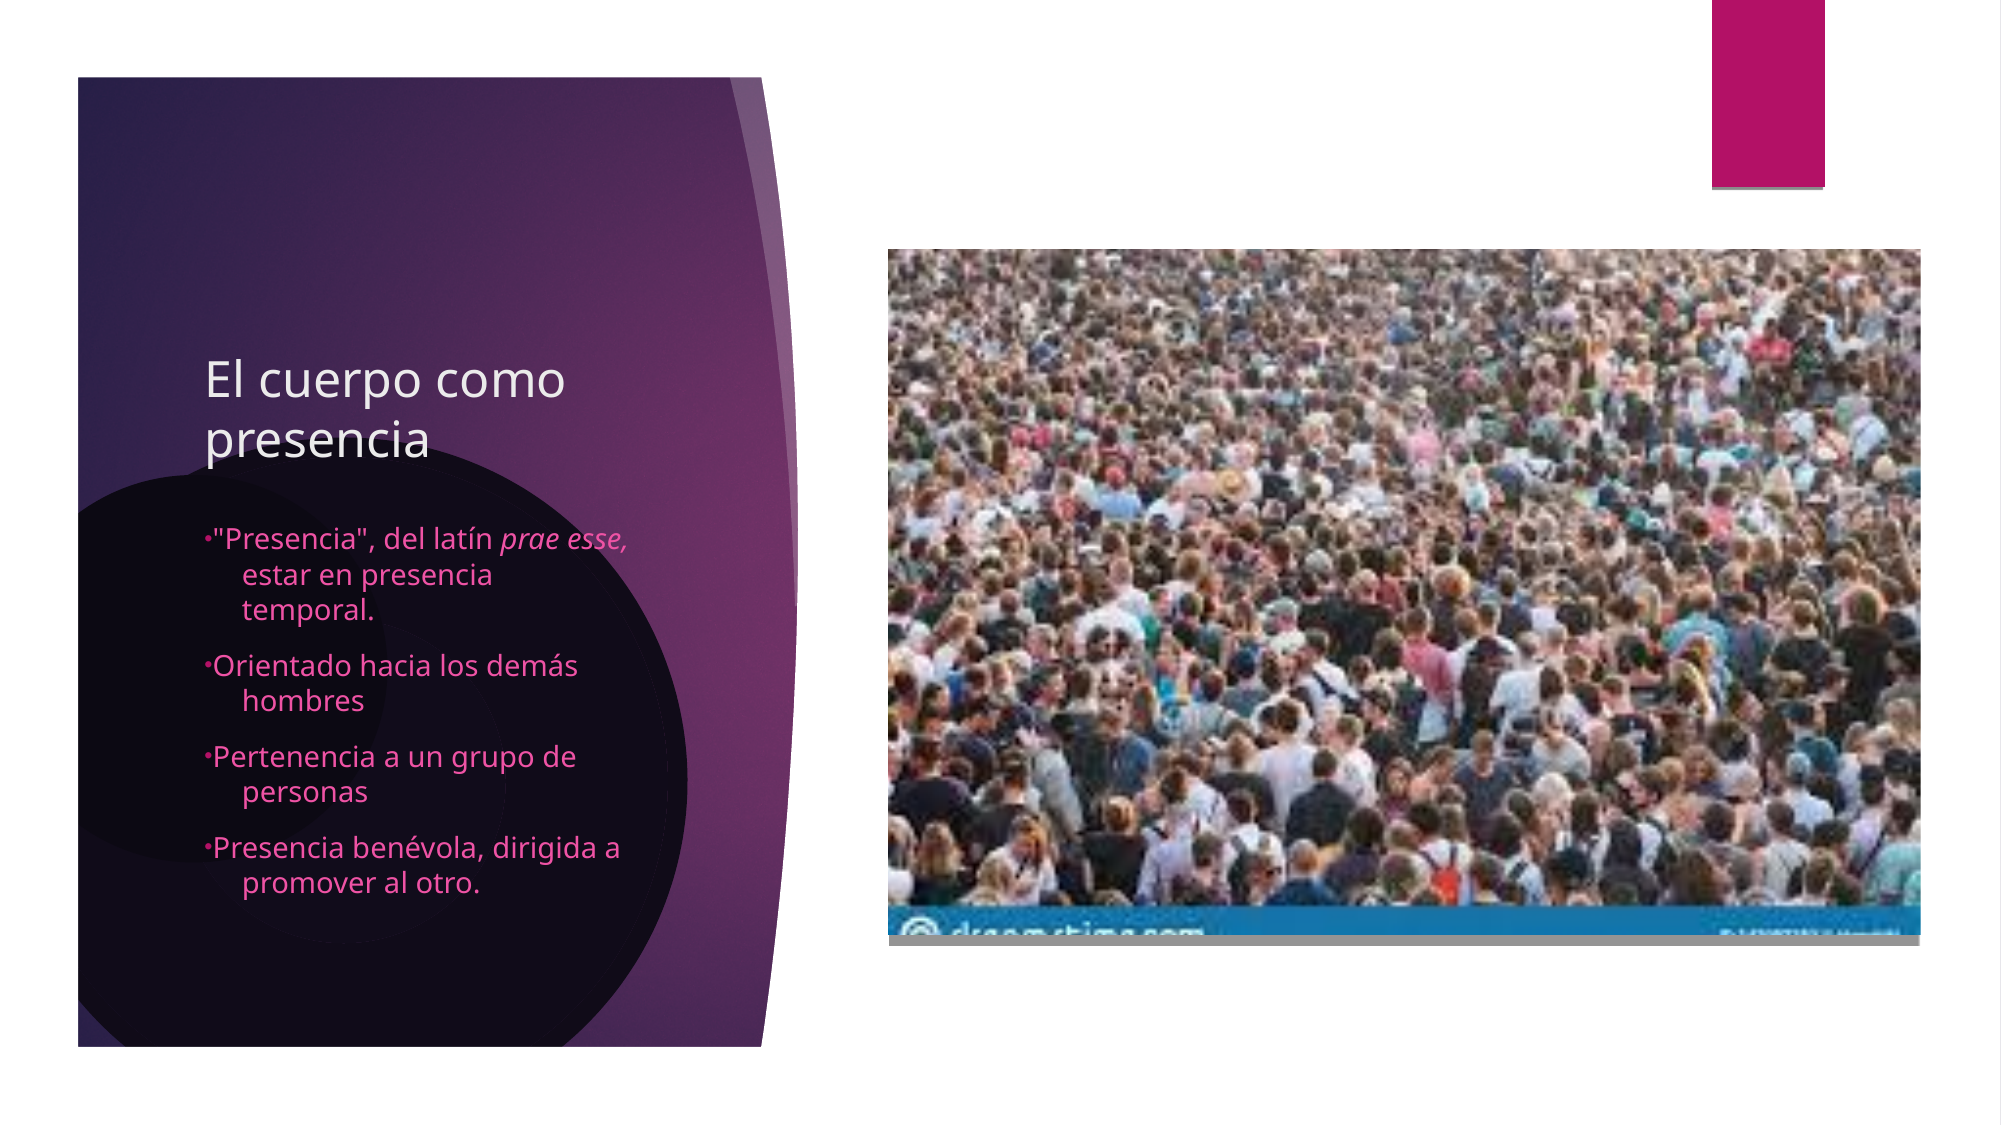

# El cuerpo como presencia
"Presencia", del latín prae esse, estar en presencia temporal.
Orientado hacia los demás hombres
Pertenencia a un grupo de personas
Presencia benévola, dirigida a promover al otro.